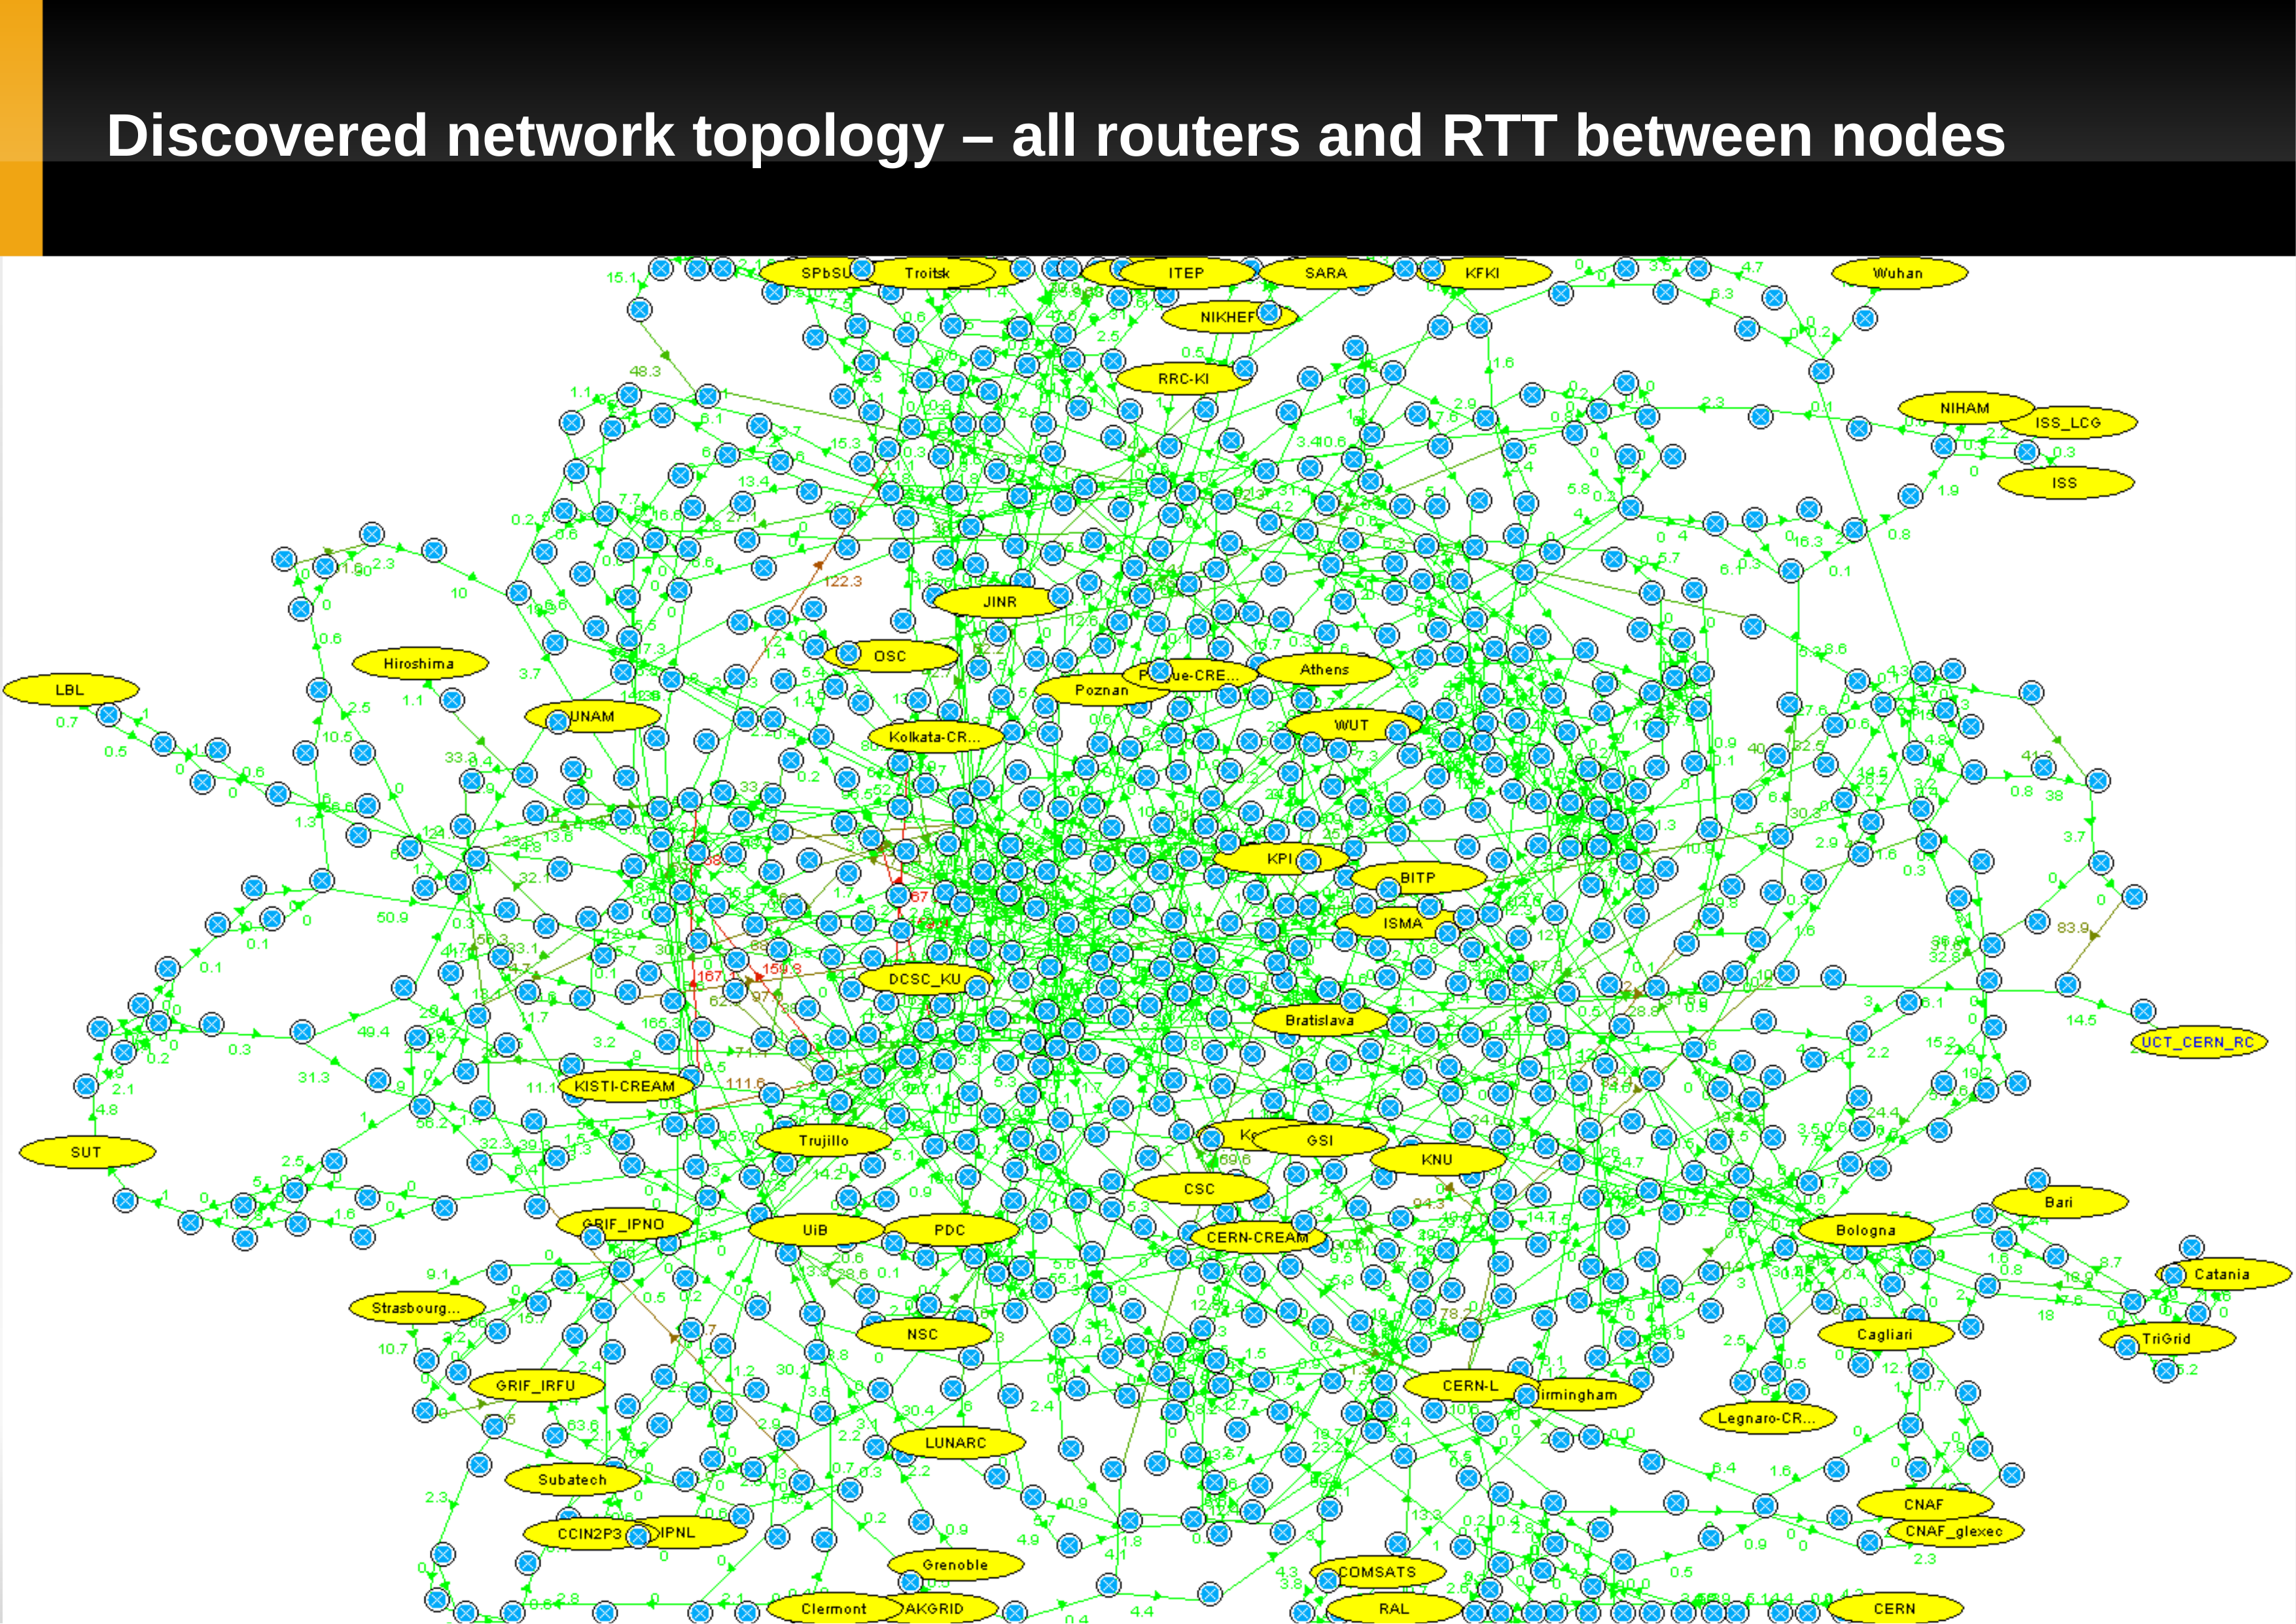

# Discovered network topology – all routers and RTT between nodes
ALICE Offline Week - 2010-11-17
Storage elements discovery
5